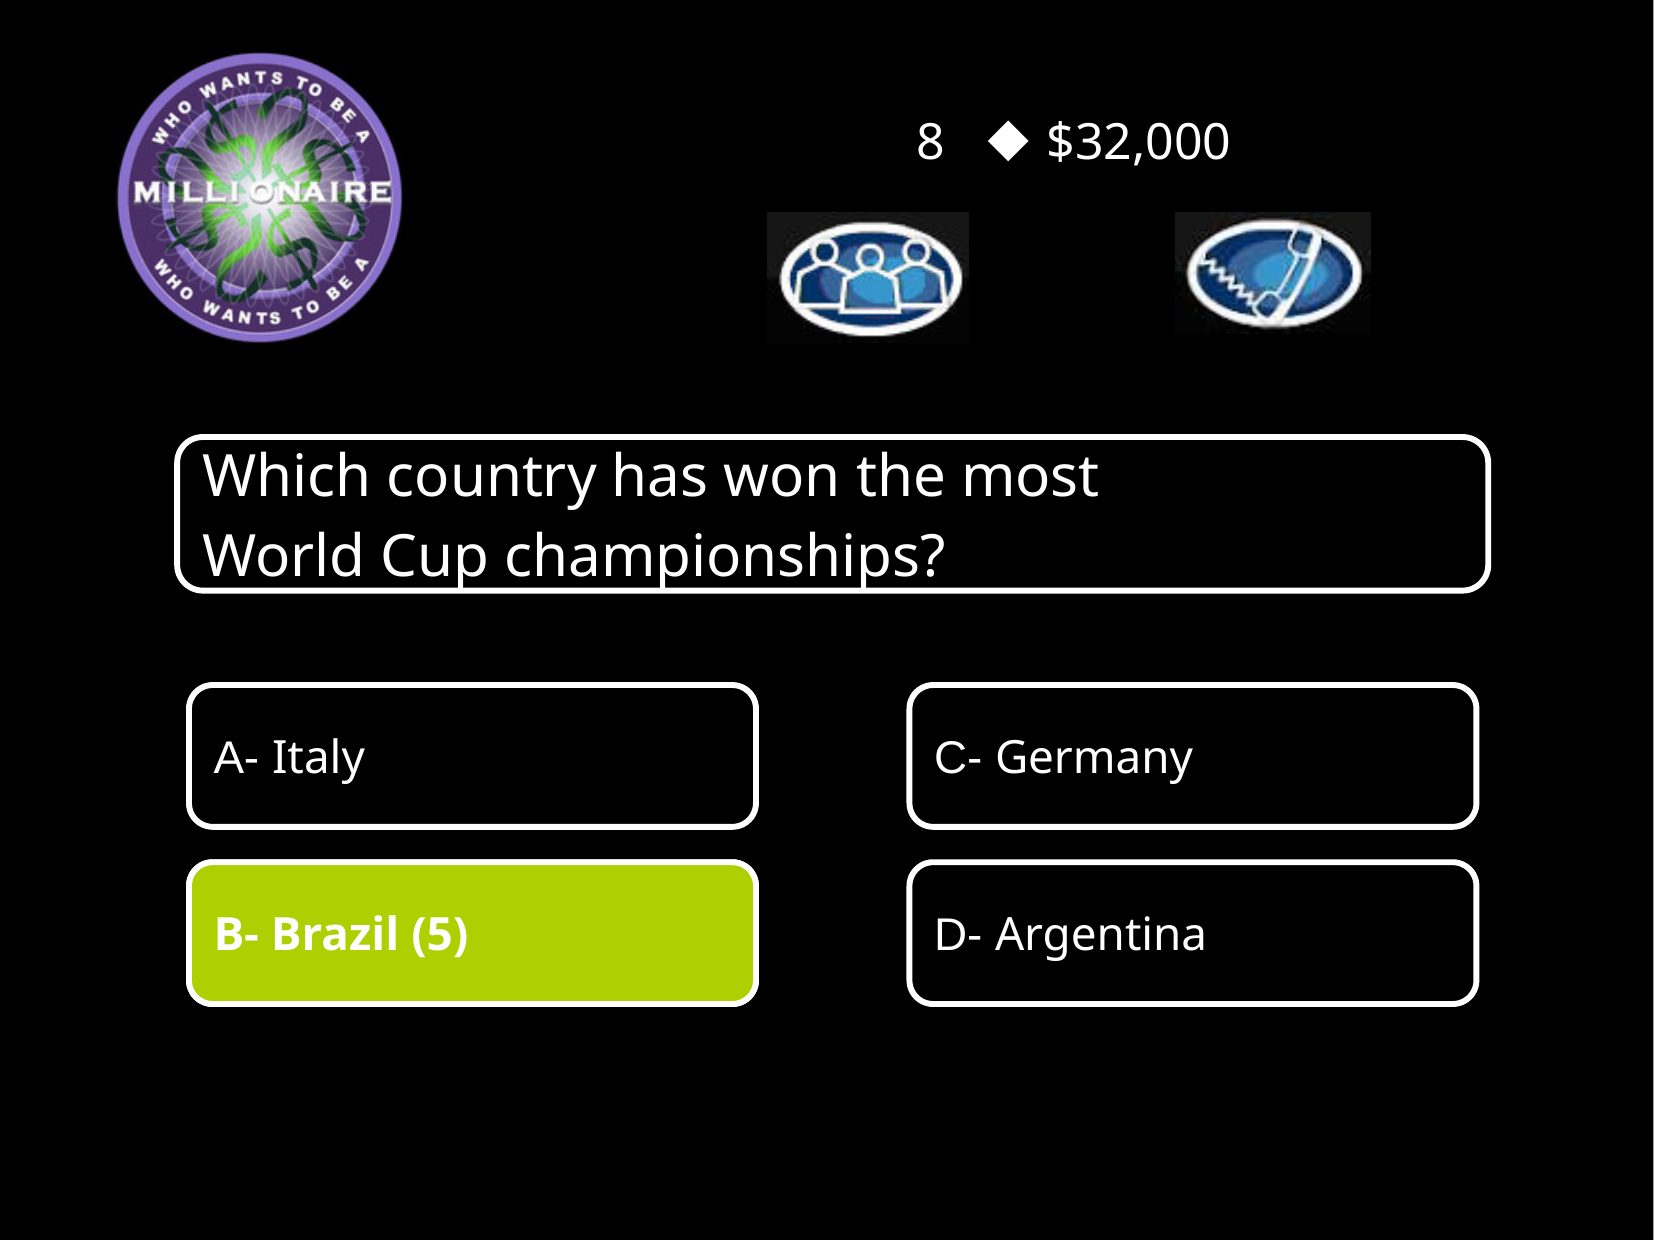

8  $32,000
Which country has won the most
World Cup championships?
A- Italy
C- Germany
B- Brazil
B- Brazil (5)
D- Argentina